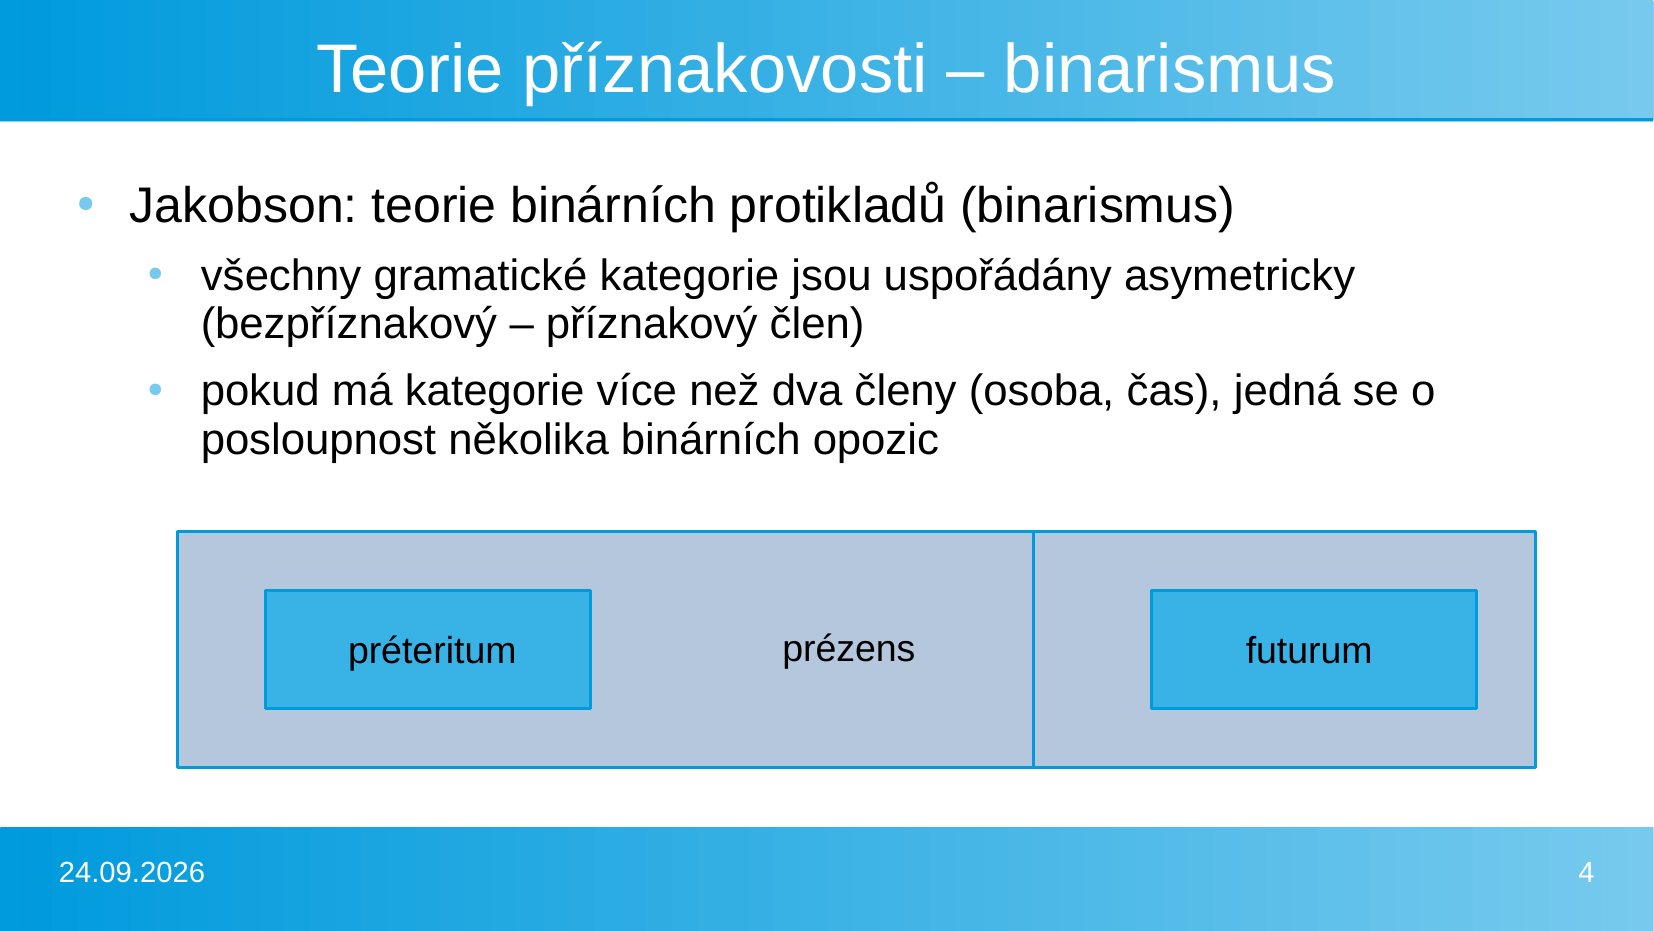

# Teorie příznakovosti – binarismus
Jakobson: teorie binárních protikladů (binarismus)
všechny gramatické kategorie jsou uspořádány asymetricky (bezpříznakový – příznakový člen)
pokud má kategorie více než dva členy (osoba, čas), jedná se o posloupnost několika binárních opozic
prézens
préteritum
futurum
4